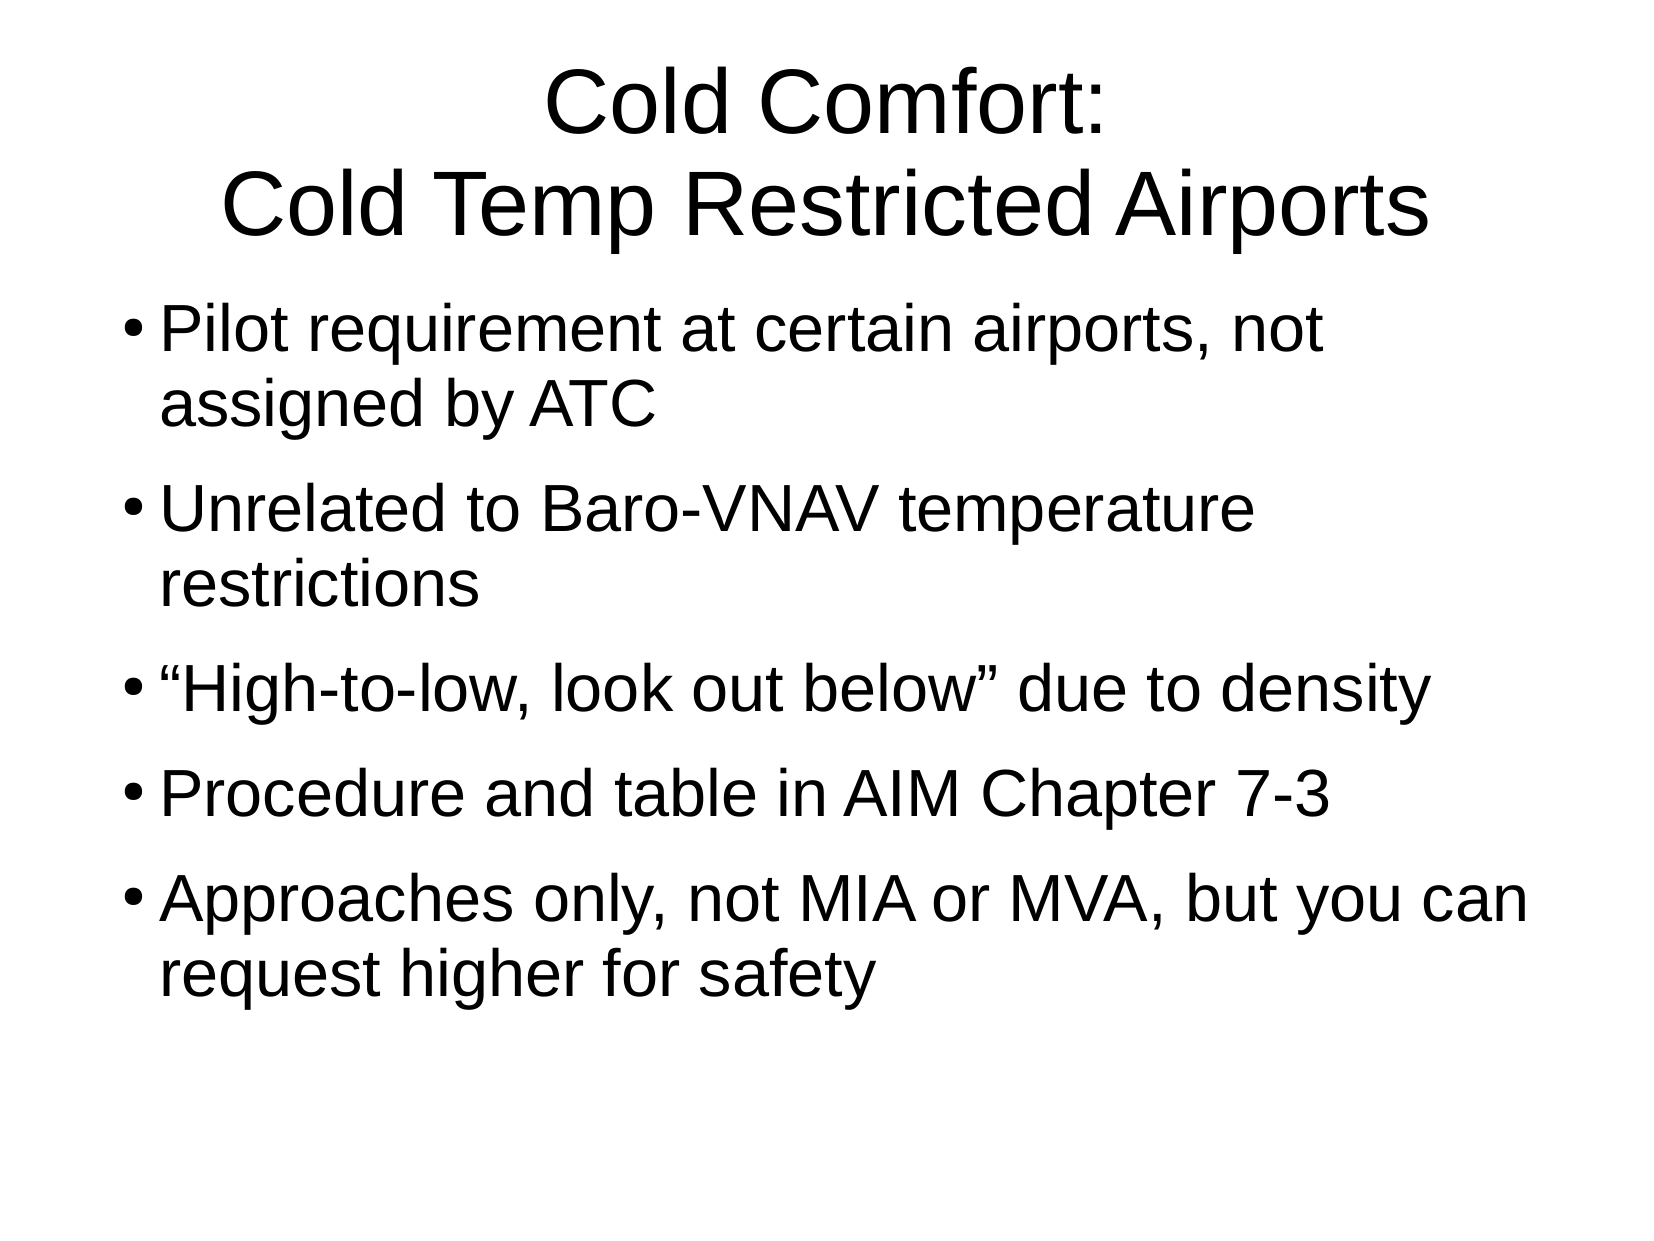

# Cold Comfort: Cold Temp Restricted Airports
Pilot requirement at certain airports, not assigned by ATC
Unrelated to Baro-VNAV temperature restrictions
“High-to-low, look out below” due to density
Procedure and table in AIM Chapter 7-3
Approaches only, not MIA or MVA, but you can request higher for safety